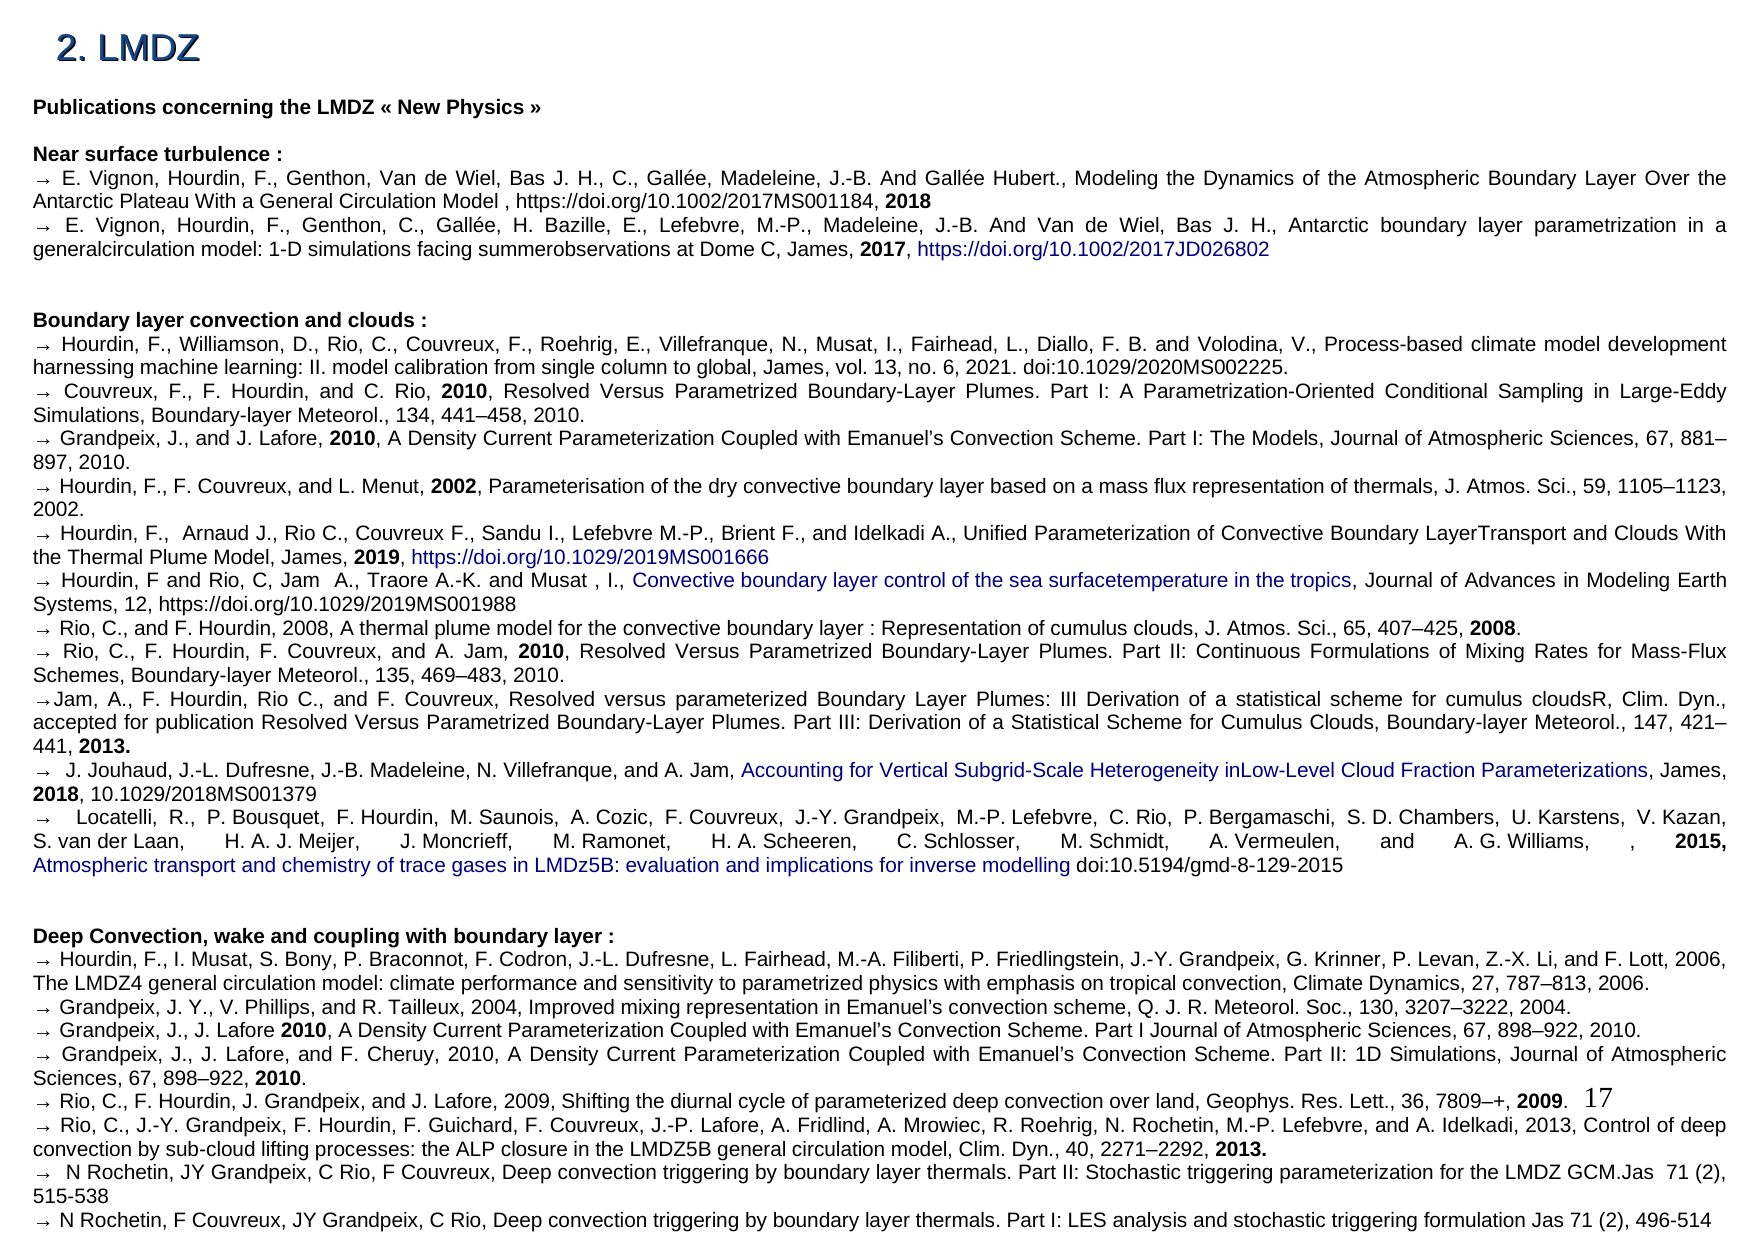

2. LMDZ
Publications concerning the LMDZ « New Physics »
Near surface turbulence :
→ E. Vignon, Hourdin, F., Genthon, Van de Wiel, Bas J. H., C., Gallée, Madeleine, J.-B. And Gallée Hubert., Modeling the Dynamics of the Atmospheric Boundary Layer Over the Antarctic Plateau With a General Circulation Model , https://doi.org/10.1002/2017MS001184, 2018
→ E. Vignon, Hourdin, F., Genthon, C., Gallée, H. Bazille, E., Lefebvre, M.-P., Madeleine, J.-B. And Van de Wiel, Bas J. H., Antarctic boundary layer parametrization in a generalcirculation model: 1-D simulations facing summerobservations at Dome C, James, 2017, https://doi.org/10.1002/2017JD026802
Boundary layer convection and clouds :
→ Hourdin, F., Williamson, D., Rio, C., Couvreux, F., Roehrig, E., Villefranque, N., Musat, I., Fairhead, L., Diallo, F. B. and Volodina, V., Process-based climate model development harnessing machine learning: II. model calibration from single column to global, James, vol. 13, no. 6, 2021. doi:10.1029/2020MS002225.
→ Couvreux, F., F. Hourdin, and C. Rio, 2010, Resolved Versus Parametrized Boundary-Layer Plumes. Part I: A Parametrization-Oriented Conditional Sampling in Large-Eddy Simulations, Boundary-layer Meteorol., 134, 441–458, 2010.
→ Grandpeix, J., and J. Lafore, 2010, A Density Current Parameterization Coupled with Emanuel’s Convection Scheme. Part I: The Models, Journal of Atmospheric Sciences, 67, 881–897, 2010.
→ Hourdin, F., F. Couvreux, and L. Menut, 2002, Parameterisation of the dry convective boundary layer based on a mass flux representation of thermals, J. Atmos. Sci., 59, 1105–1123, 2002.
→ Hourdin, F., Arnaud J., Rio C., Couvreux F., Sandu I., Lefebvre M.-P., Brient F., and Idelkadi A., Unified Parameterization of Convective Boundary LayerTransport and Clouds With the Thermal Plume Model, James, 2019, https://doi.org/10.1029/2019MS001666
→ Hourdin, F and Rio, C, Jam A., Traore A.-K. and Musat , I., Convective boundary layer control of the sea surfacetemperature in the tropics, Journal of Advances in Modeling Earth Systems, 12, https://doi.org/10.1029/2019MS001988
→ Rio, C., and F. Hourdin, 2008, A thermal plume model for the convective boundary layer : Representation of cumulus clouds, J. Atmos. Sci., 65, 407–425, 2008.
→ Rio, C., F. Hourdin, F. Couvreux, and A. Jam, 2010, Resolved Versus Parametrized Boundary-Layer Plumes. Part II: Continuous Formulations of Mixing Rates for Mass-Flux Schemes, Boundary-layer Meteorol., 135, 469–483, 2010.
→Jam, A., F. Hourdin, Rio C., and F. Couvreux, Resolved versus parameterized Boundary Layer Plumes: III Derivation of a statistical scheme for cumulus cloudsR, Clim. Dyn., accepted for publication Resolved Versus Parametrized Boundary-Layer Plumes. Part III: Derivation of a Statistical Scheme for Cumulus Clouds, Boundary-layer Meteorol., 147, 421–441, 2013.
→ J. Jouhaud, J.-L. Dufresne, J.-B. Madeleine, N. Villefranque, and A. Jam, Accounting for Vertical Subgrid-Scale Heterogeneity inLow-Level Cloud Fraction Parameterizations, James, 2018, 10.1029/2018MS001379
→ Locatelli, R., P. Bousquet, F. Hourdin, M. Saunois, A. Cozic, F. Couvreux, J.-Y. Grandpeix, M.-P. Lefebvre, C. Rio, P. Bergamaschi, S. D. Chambers, U. Karstens, V. Kazan, S. van der Laan, H. A. J. Meijer, J. Moncrieff, M. Ramonet, H. A. Scheeren, C. Schlosser, M. Schmidt, A. Vermeulen, and A. G. Williams, , 2015, Atmospheric transport and chemistry of trace gases in LMDz5B: evaluation and implications for inverse modelling doi:10.5194/gmd-8-129-2015
Deep Convection, wake and coupling with boundary layer :
→ Hourdin, F., I. Musat, S. Bony, P. Braconnot, F. Codron, J.-L. Dufresne, L. Fairhead, M.-A. Filiberti, P. Friedlingstein, J.-Y. Grandpeix, G. Krinner, P. Levan, Z.-X. Li, and F. Lott, 2006, The LMDZ4 general circulation model: climate performance and sensitivity to parametrized physics with emphasis on tropical convection, Climate Dynamics, 27, 787–813, 2006.
→ Grandpeix, J. Y., V. Phillips, and R. Tailleux, 2004, Improved mixing representation in Emanuel’s convection scheme, Q. J. R. Meteorol. Soc., 130, 3207–3222, 2004.
→ Grandpeix, J., J. Lafore 2010, A Density Current Parameterization Coupled with Emanuel’s Convection Scheme. Part I Journal of Atmospheric Sciences, 67, 898–922, 2010.
→ Grandpeix, J., J. Lafore, and F. Cheruy, 2010, A Density Current Parameterization Coupled with Emanuel’s Convection Scheme. Part II: 1D Simulations, Journal of Atmospheric Sciences, 67, 898–922, 2010.
→ Rio, C., F. Hourdin, J. Grandpeix, and J. Lafore, 2009, Shifting the diurnal cycle of parameterized deep convection over land, Geophys. Res. Lett., 36, 7809–+, 2009.
→ Rio, C., J.-Y. Grandpeix, F. Hourdin, F. Guichard, F. Couvreux, J.-P. Lafore, A. Fridlind, A. Mrowiec, R. Roehrig, N. Rochetin, M.-P. Lefebvre, and A. Idelkadi, 2013, Control of deep convection by sub-cloud lifting processes: the ALP closure in the LMDZ5B general circulation model, Clim. Dyn., 40, 2271–2292, 2013.
→ N Rochetin, JY Grandpeix, C Rio, F Couvreux, Deep convection triggering by boundary layer thermals. Part II: Stochastic triggering parameterization for the LMDZ GCM.Jas 71 (2), 515-538
→ N Rochetin, F Couvreux, JY Grandpeix, C Rio, Deep convection triggering by boundary layer thermals. Part I: LES analysis and stochastic triggering formulation Jas 71 (2), 496-514
17